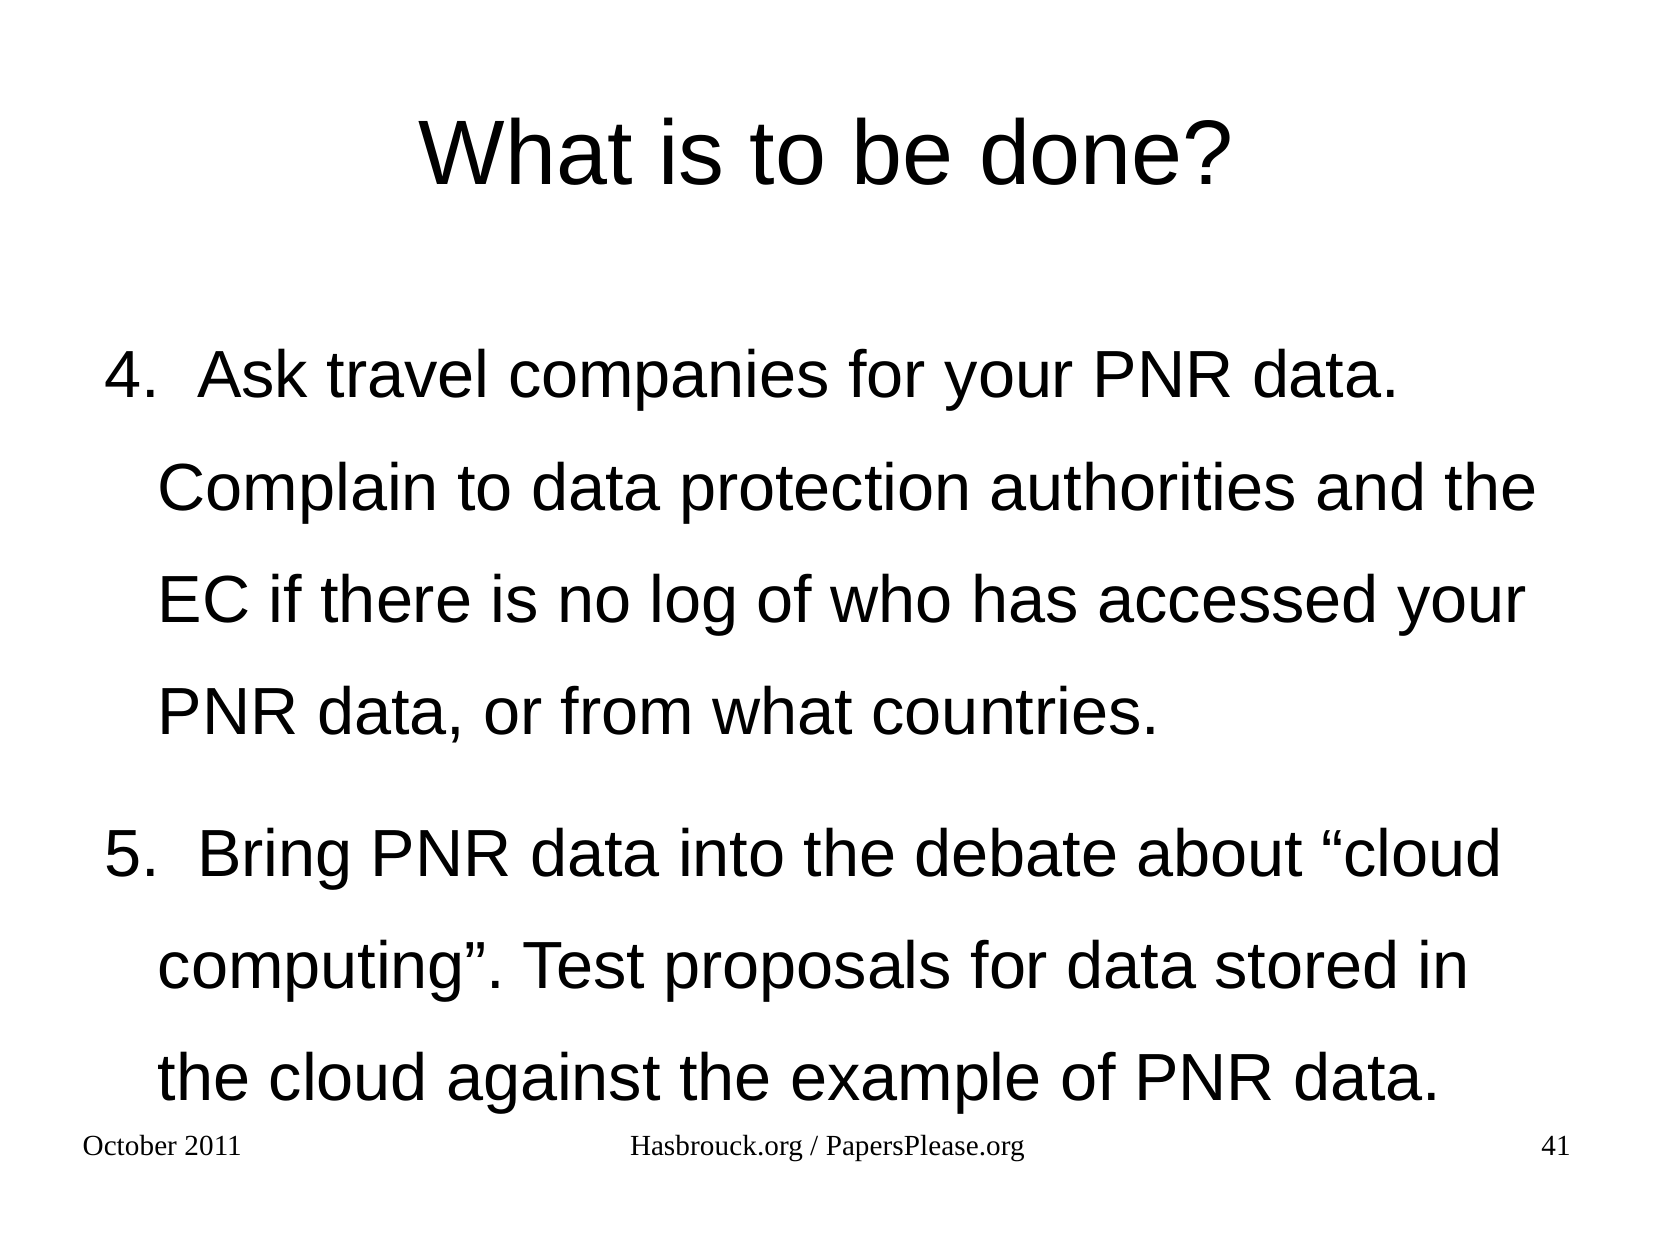

# What is to be done?
 Ask travel companies for your PNR data. Complain to data protection authorities and the EC if there is no log of who has accessed your PNR data, or from what countries.
 Bring PNR data into the debate about “cloud computing”. Test proposals for data stored in the cloud against the example of PNR data.
October 2011
Hasbrouck.org / PapersPlease.org
41